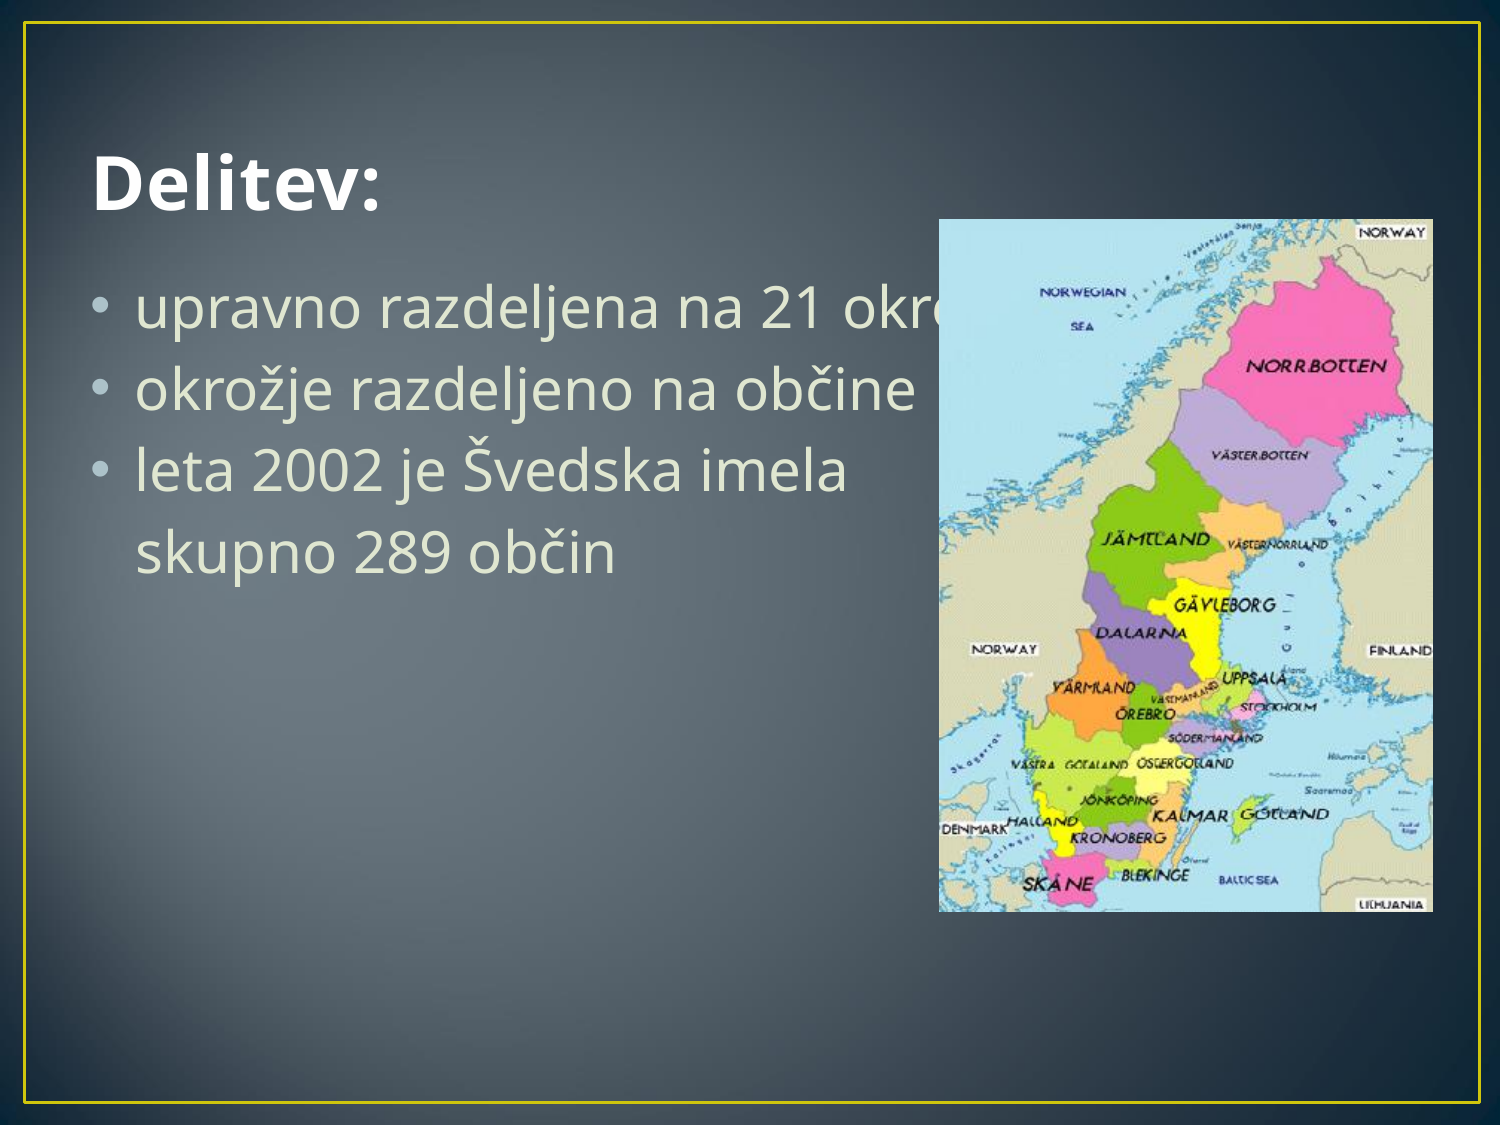

# Delitev:
upravno razdeljena na 21 okrožij
okrožje razdeljeno na občine
leta 2002 je Švedska imela
 skupno 289 občin